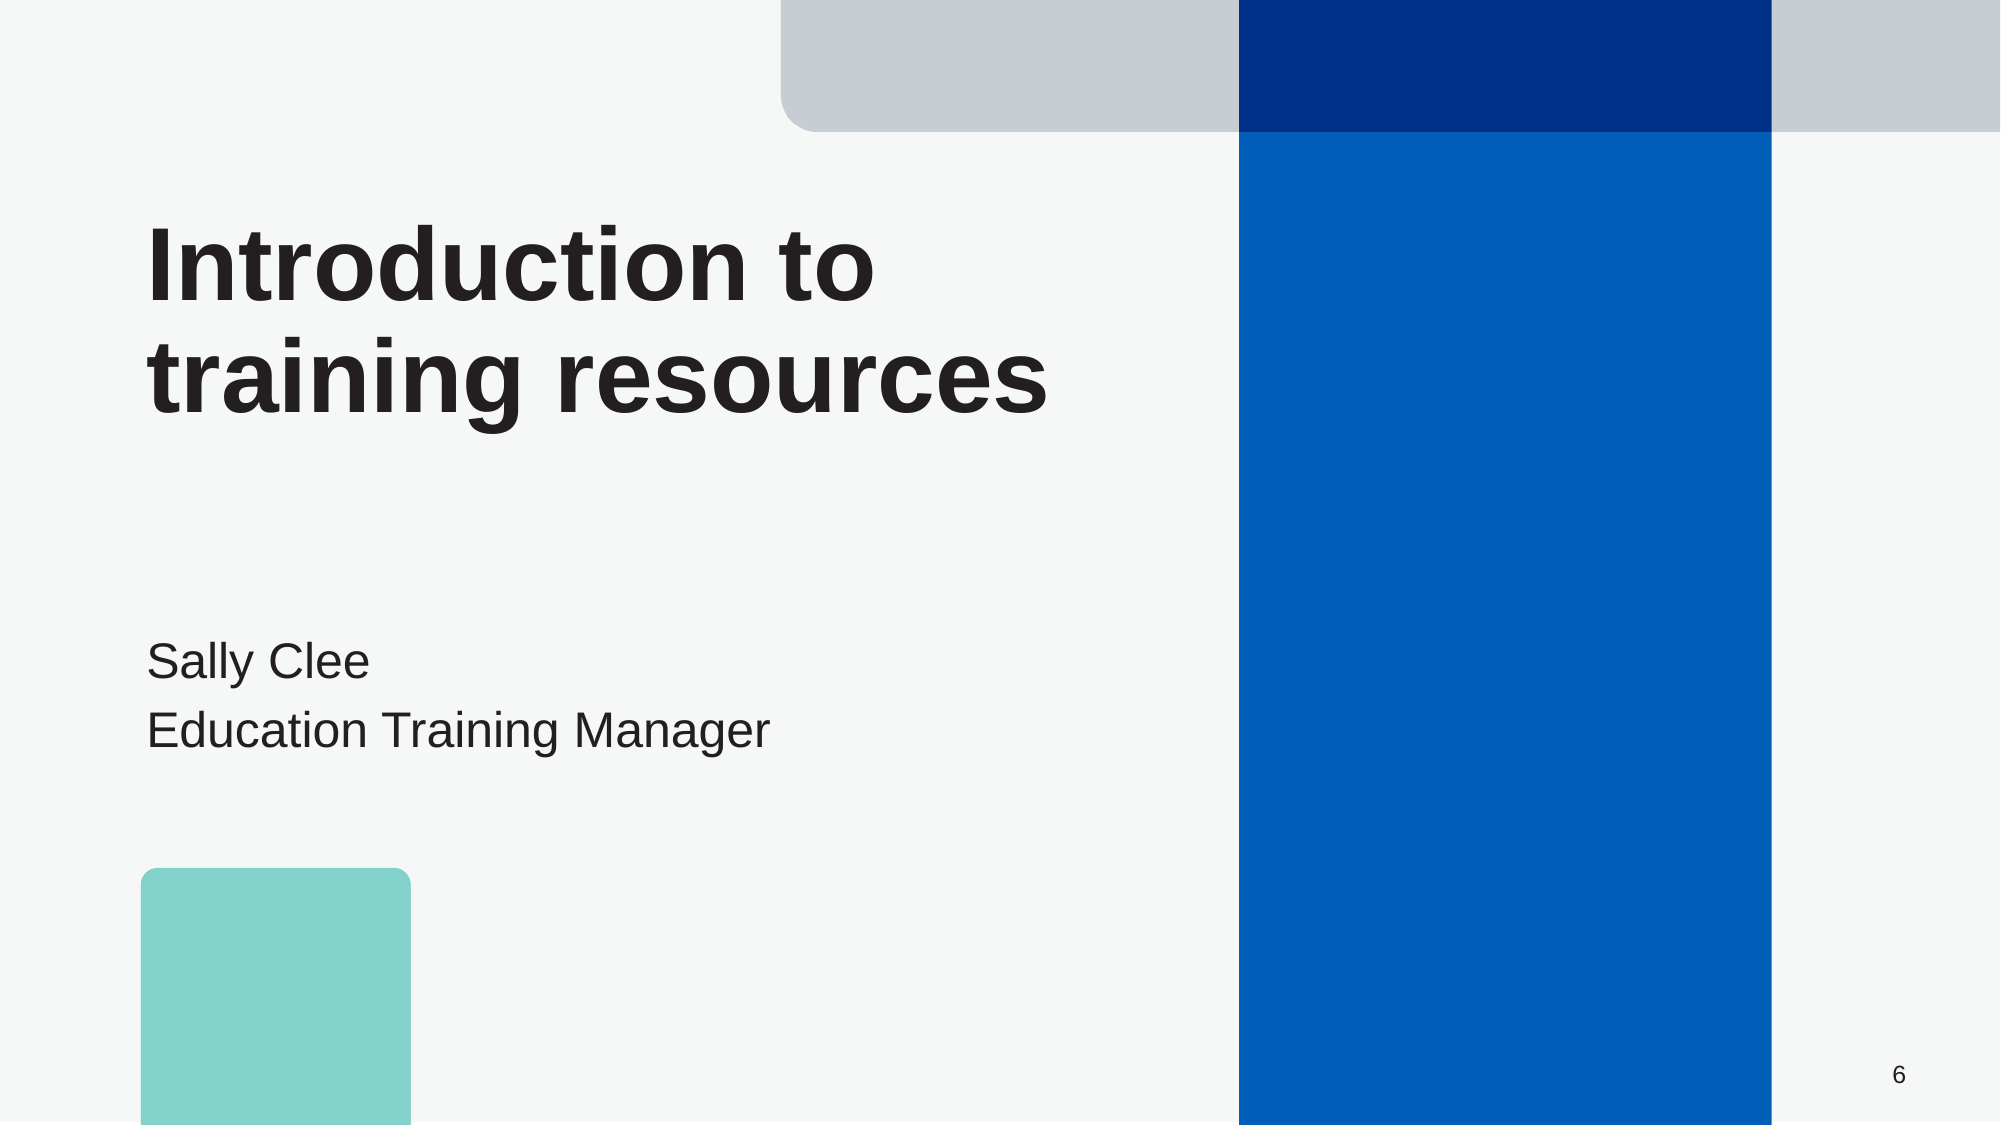

Introduction to training resources
# Sally Clee
Education Training Manager